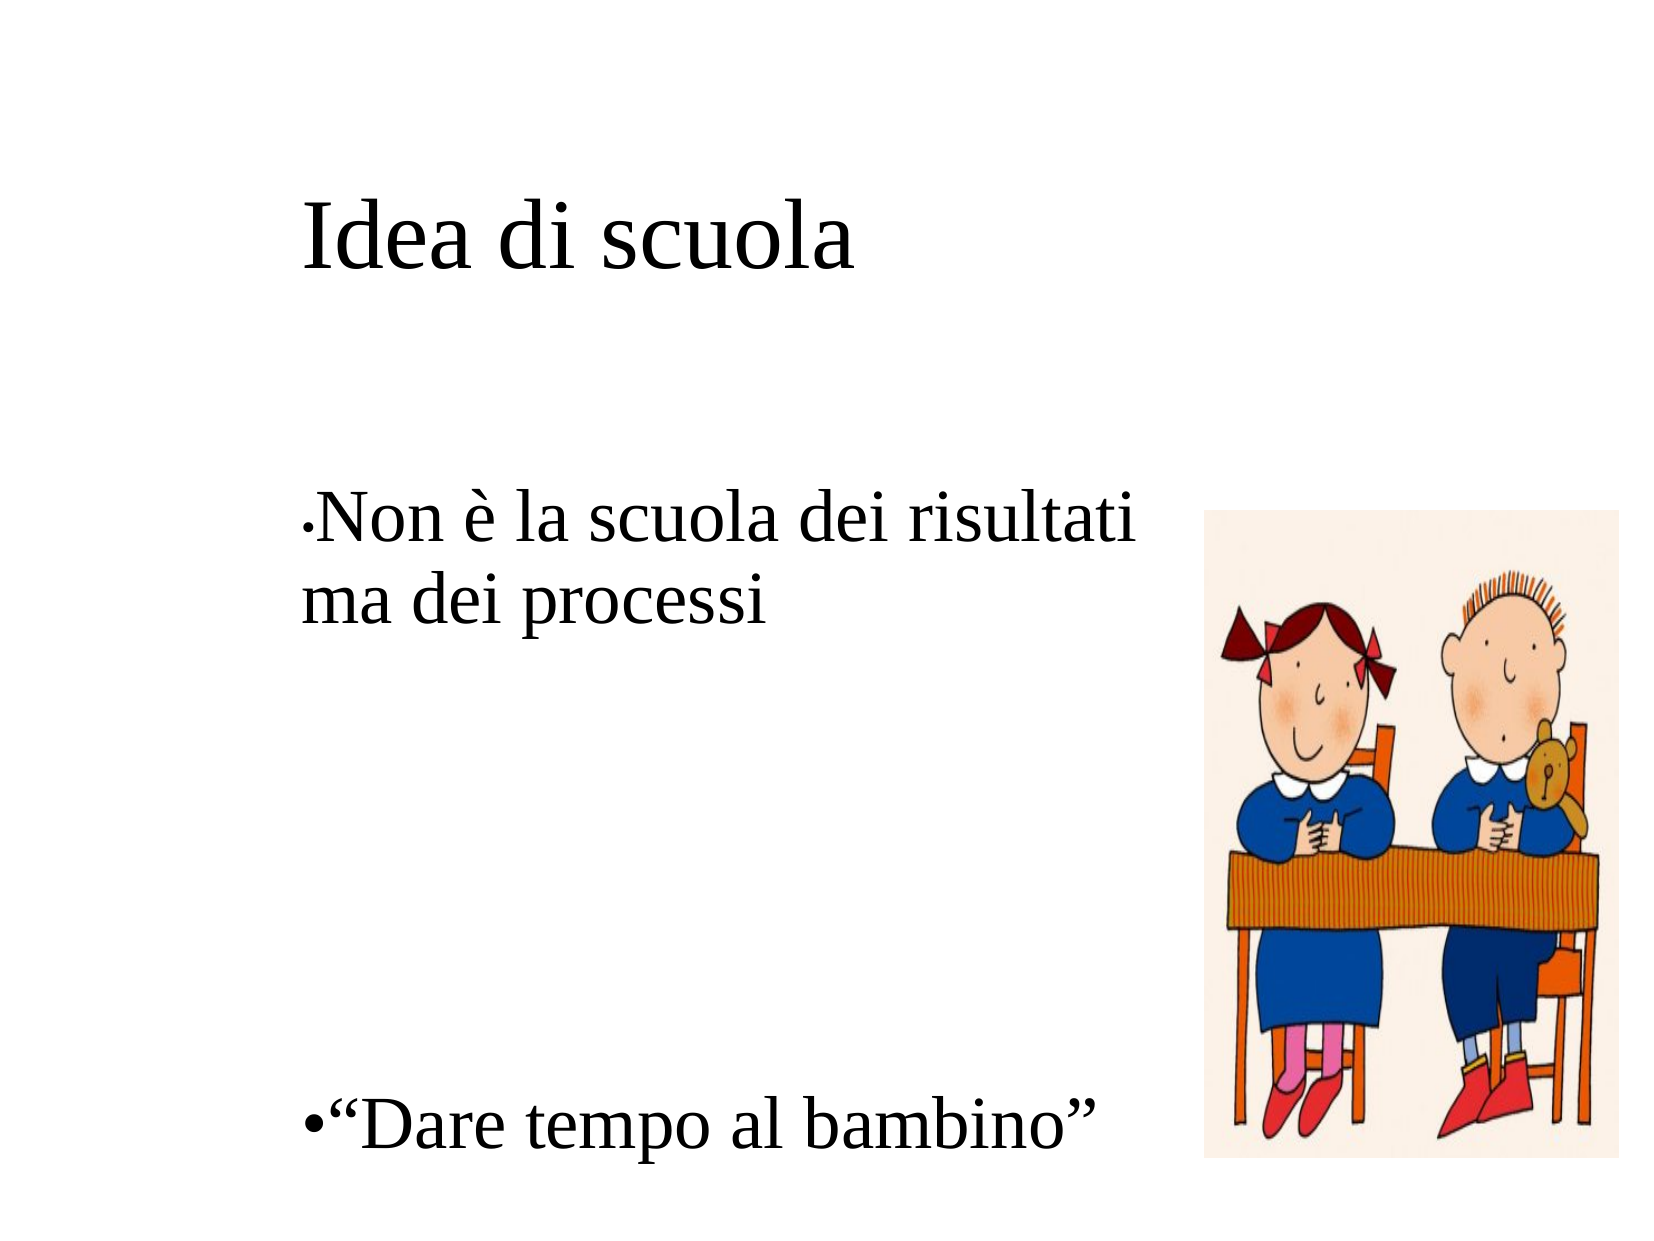

Idea di scuola
•Non è la scuola dei risultati ma dei processi
•“Dare tempo al bambino”